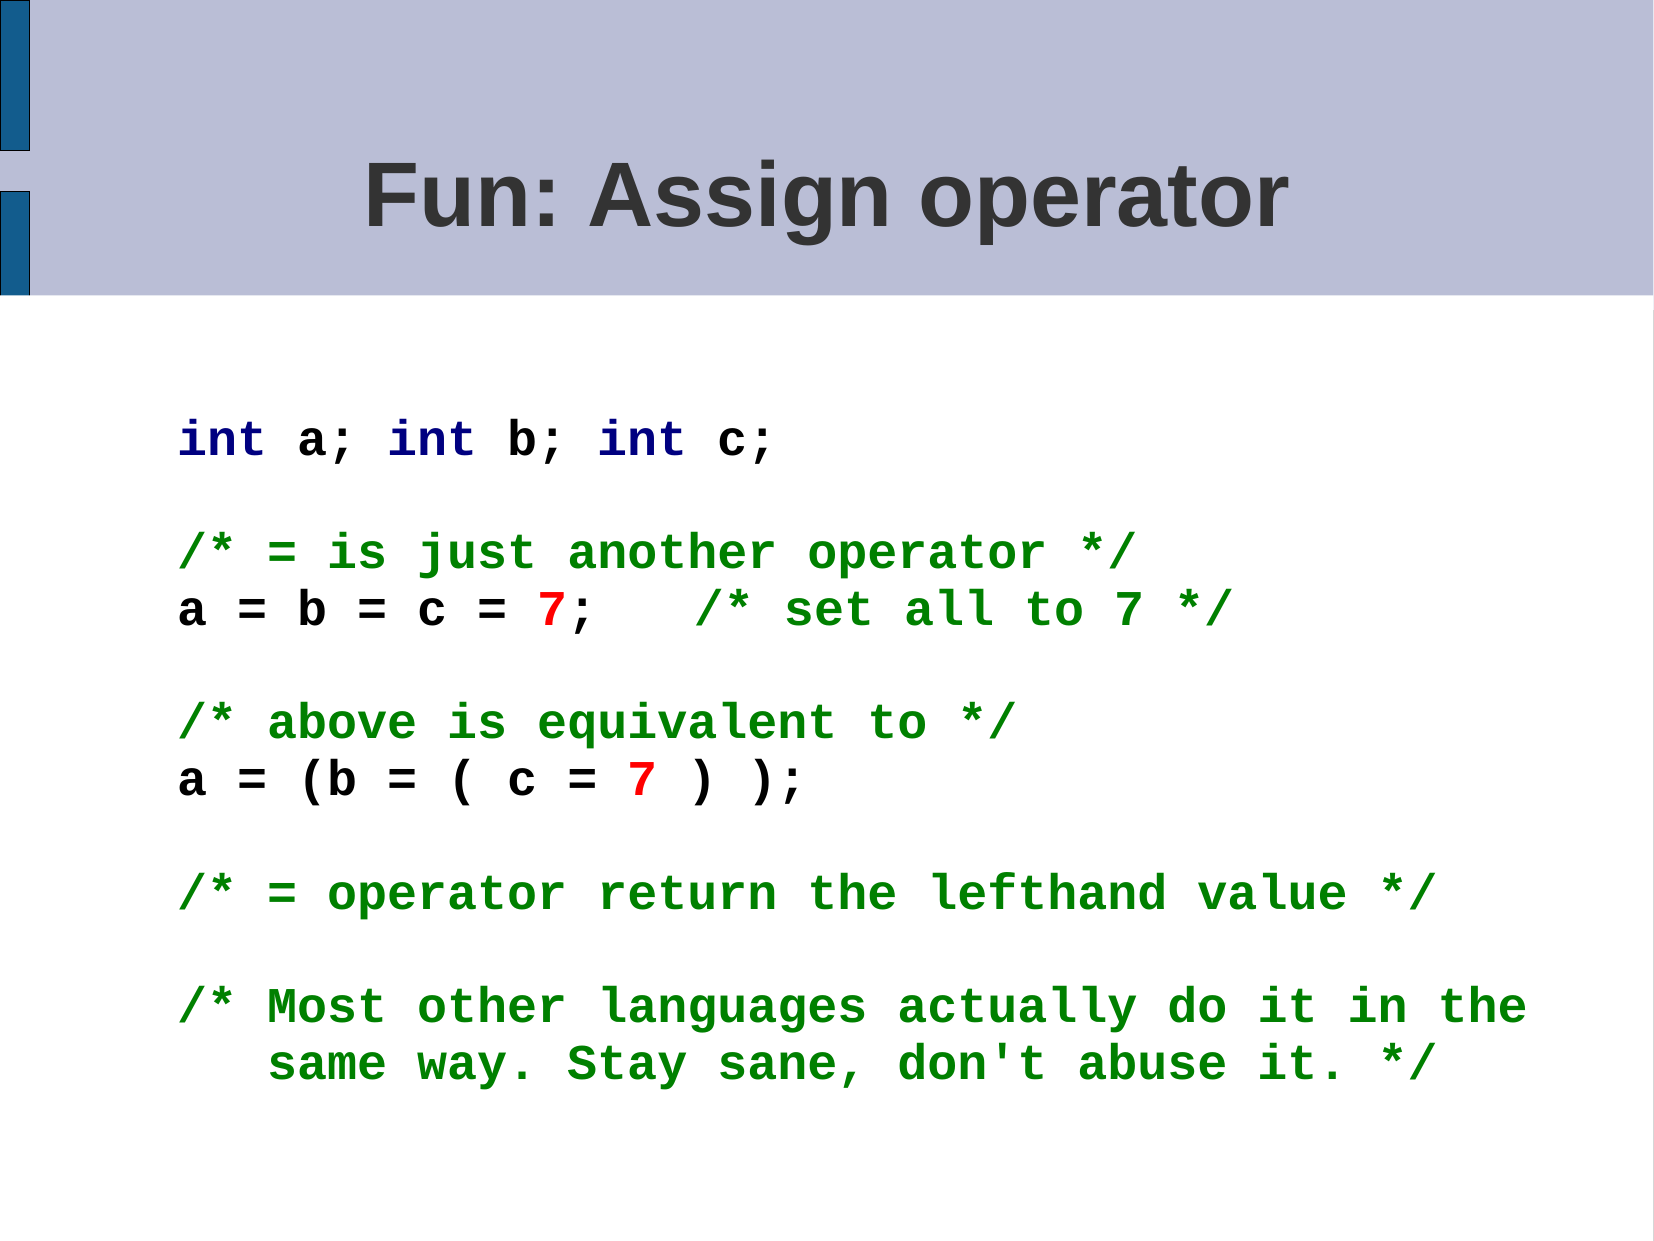

# Fun: Assign operator
int a; int b; int c;
/* = is just another operator */
a = b = c = 7;		/* set all to 7 */
/* above is equivalent to */
a = (b = ( c = 7 ) );
/* = operator return the lefthand value */
/* Most other languages actually do it in the
 same way. Stay sane, don't abuse it. */